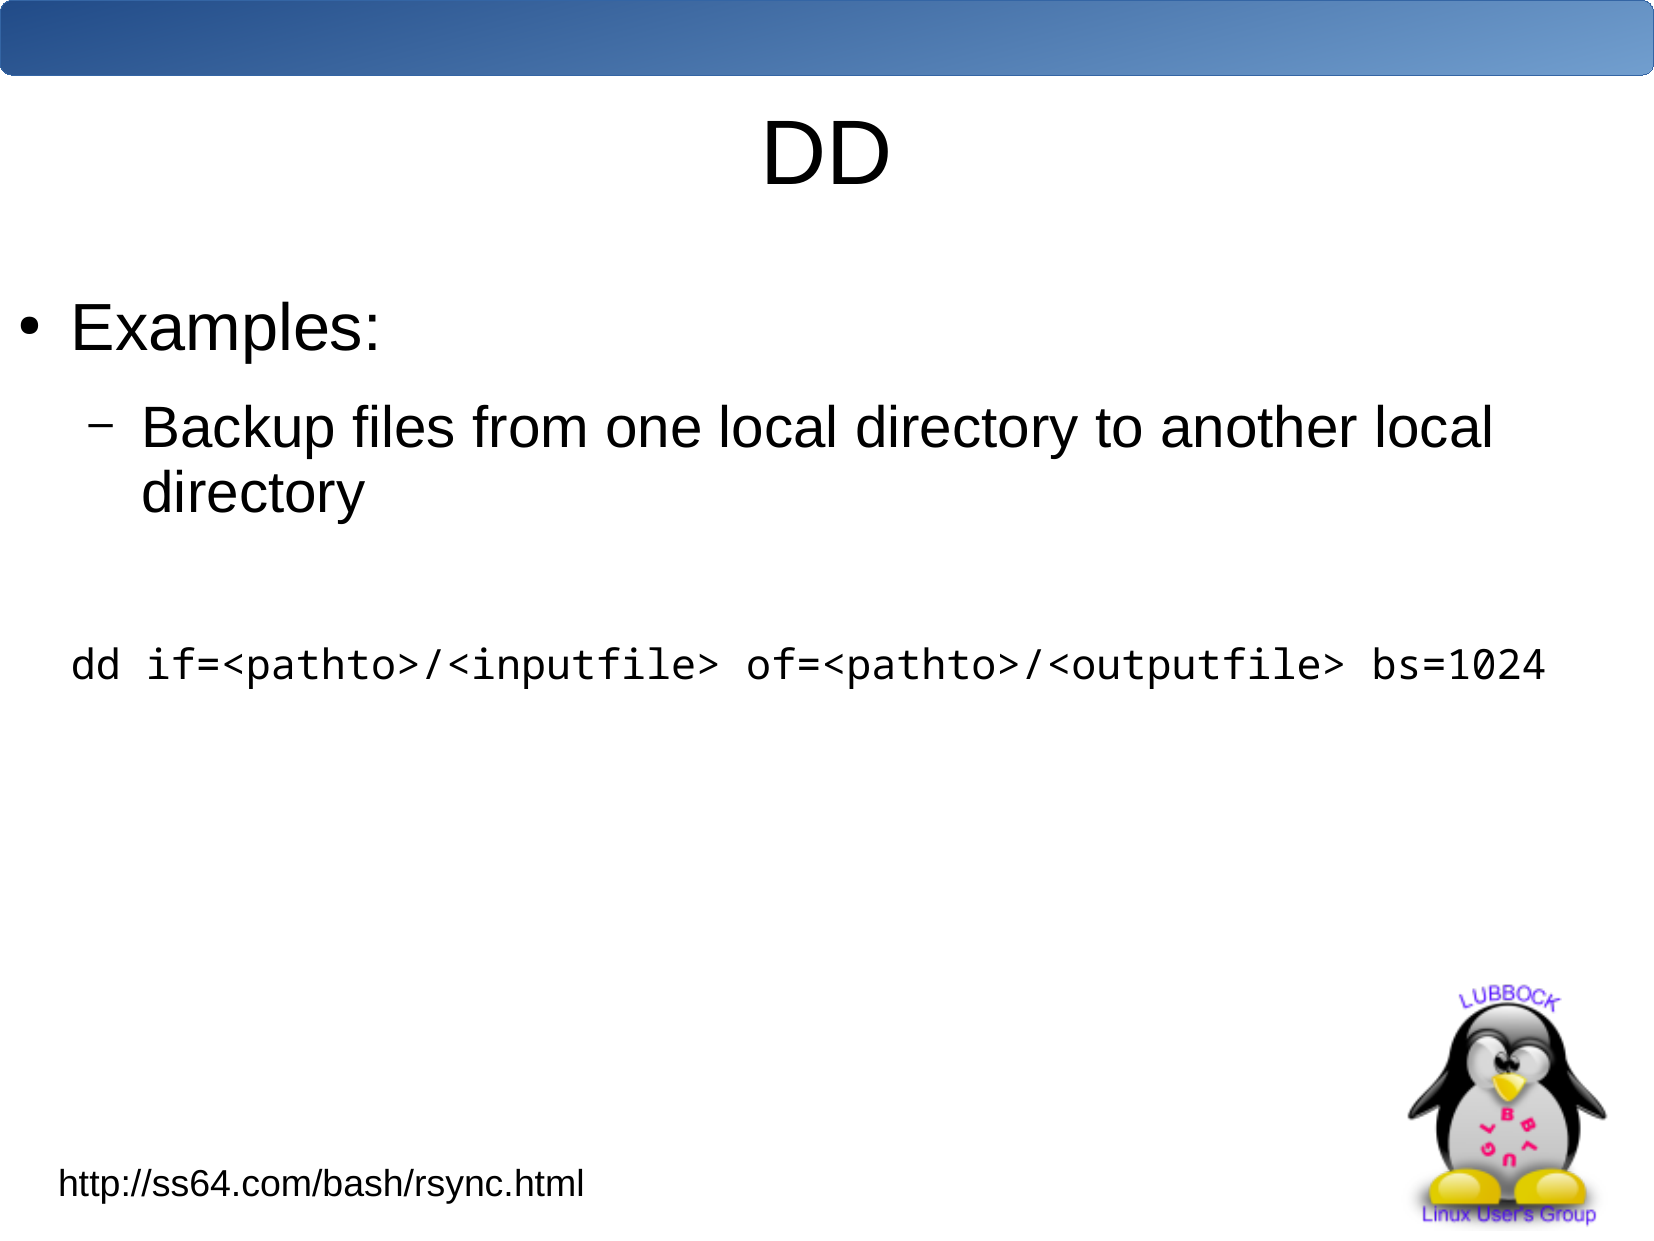

# DD
Examples:
Backup files from one local directory to another local directory
dd if=<pathto>/<inputfile> of=<pathto>/<outputfile> bs=1024
http://ss64.com/bash/rsync.html